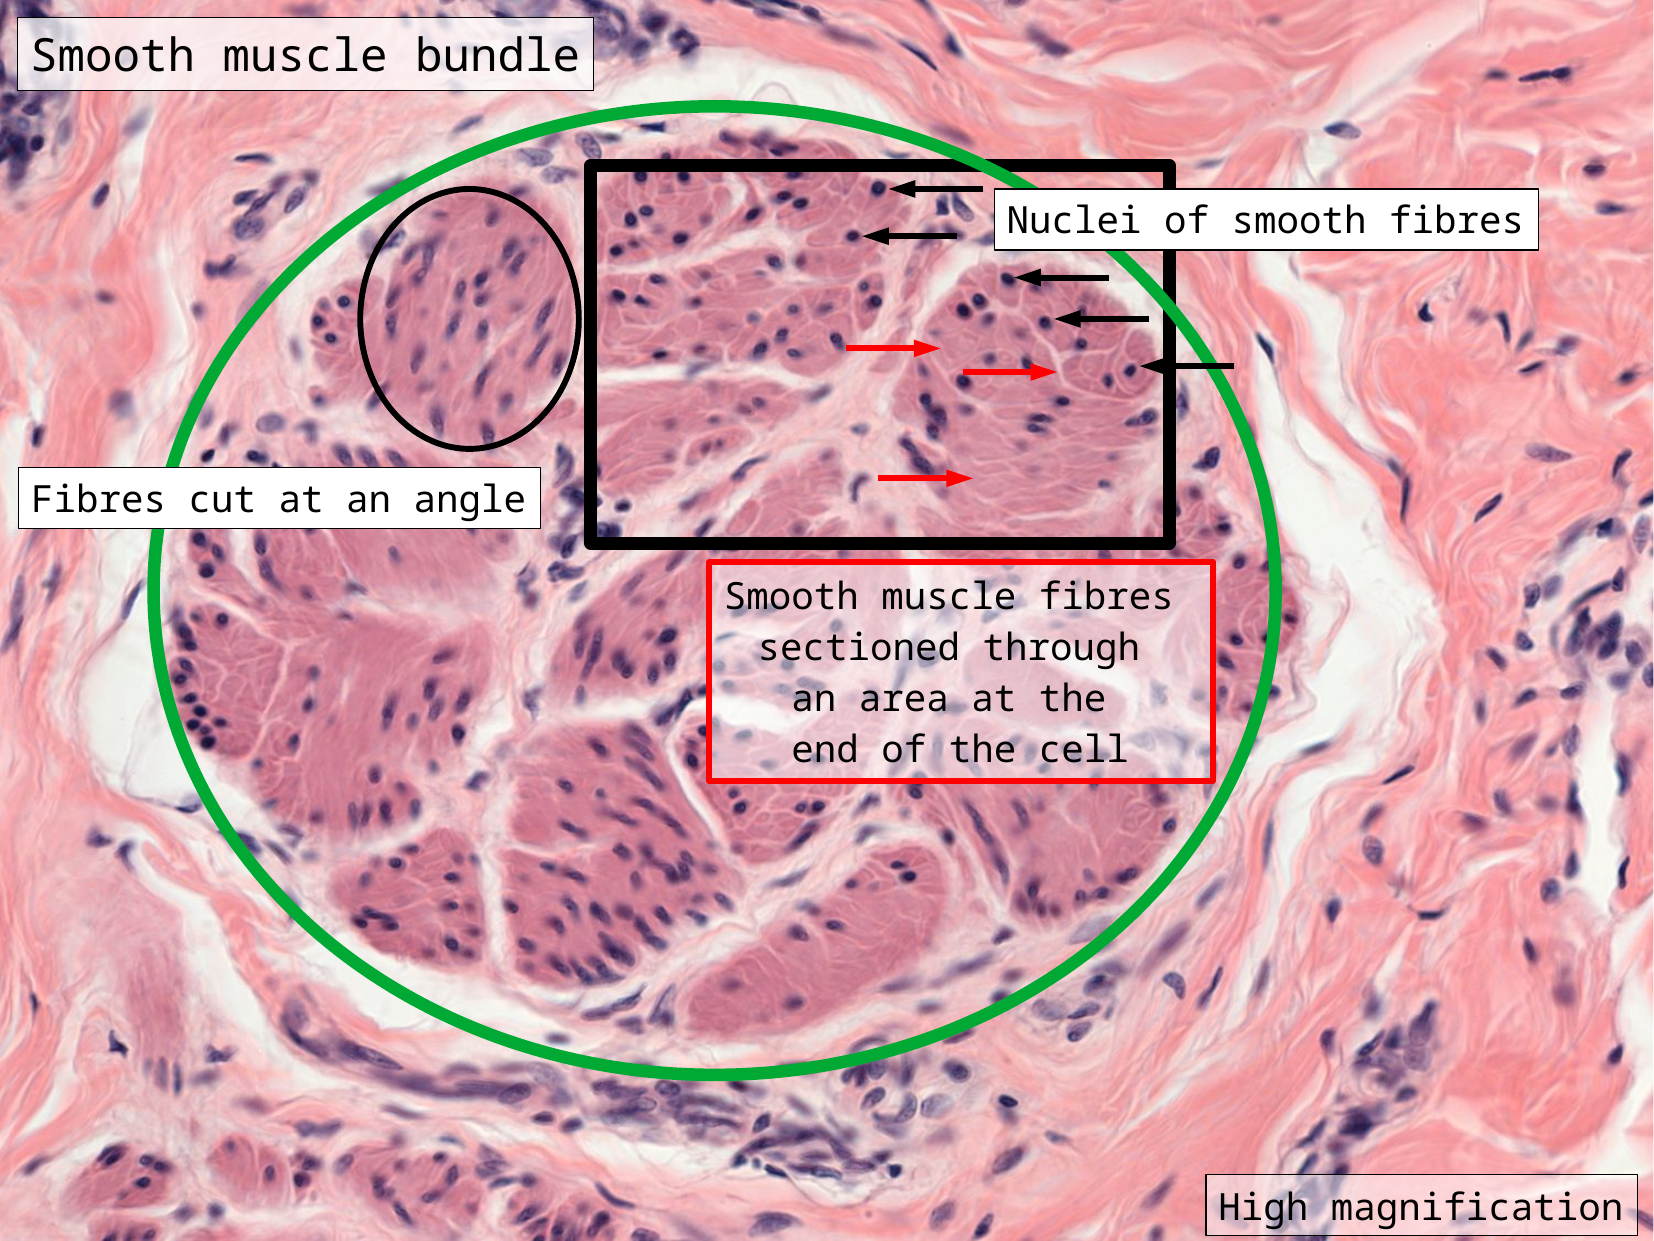

Smooth muscle bundle
Nuclei of smooth fibres
Fibres cut at an angle
Smooth muscle fibres
sectioned through
an area at the
end of the cell
High magnification